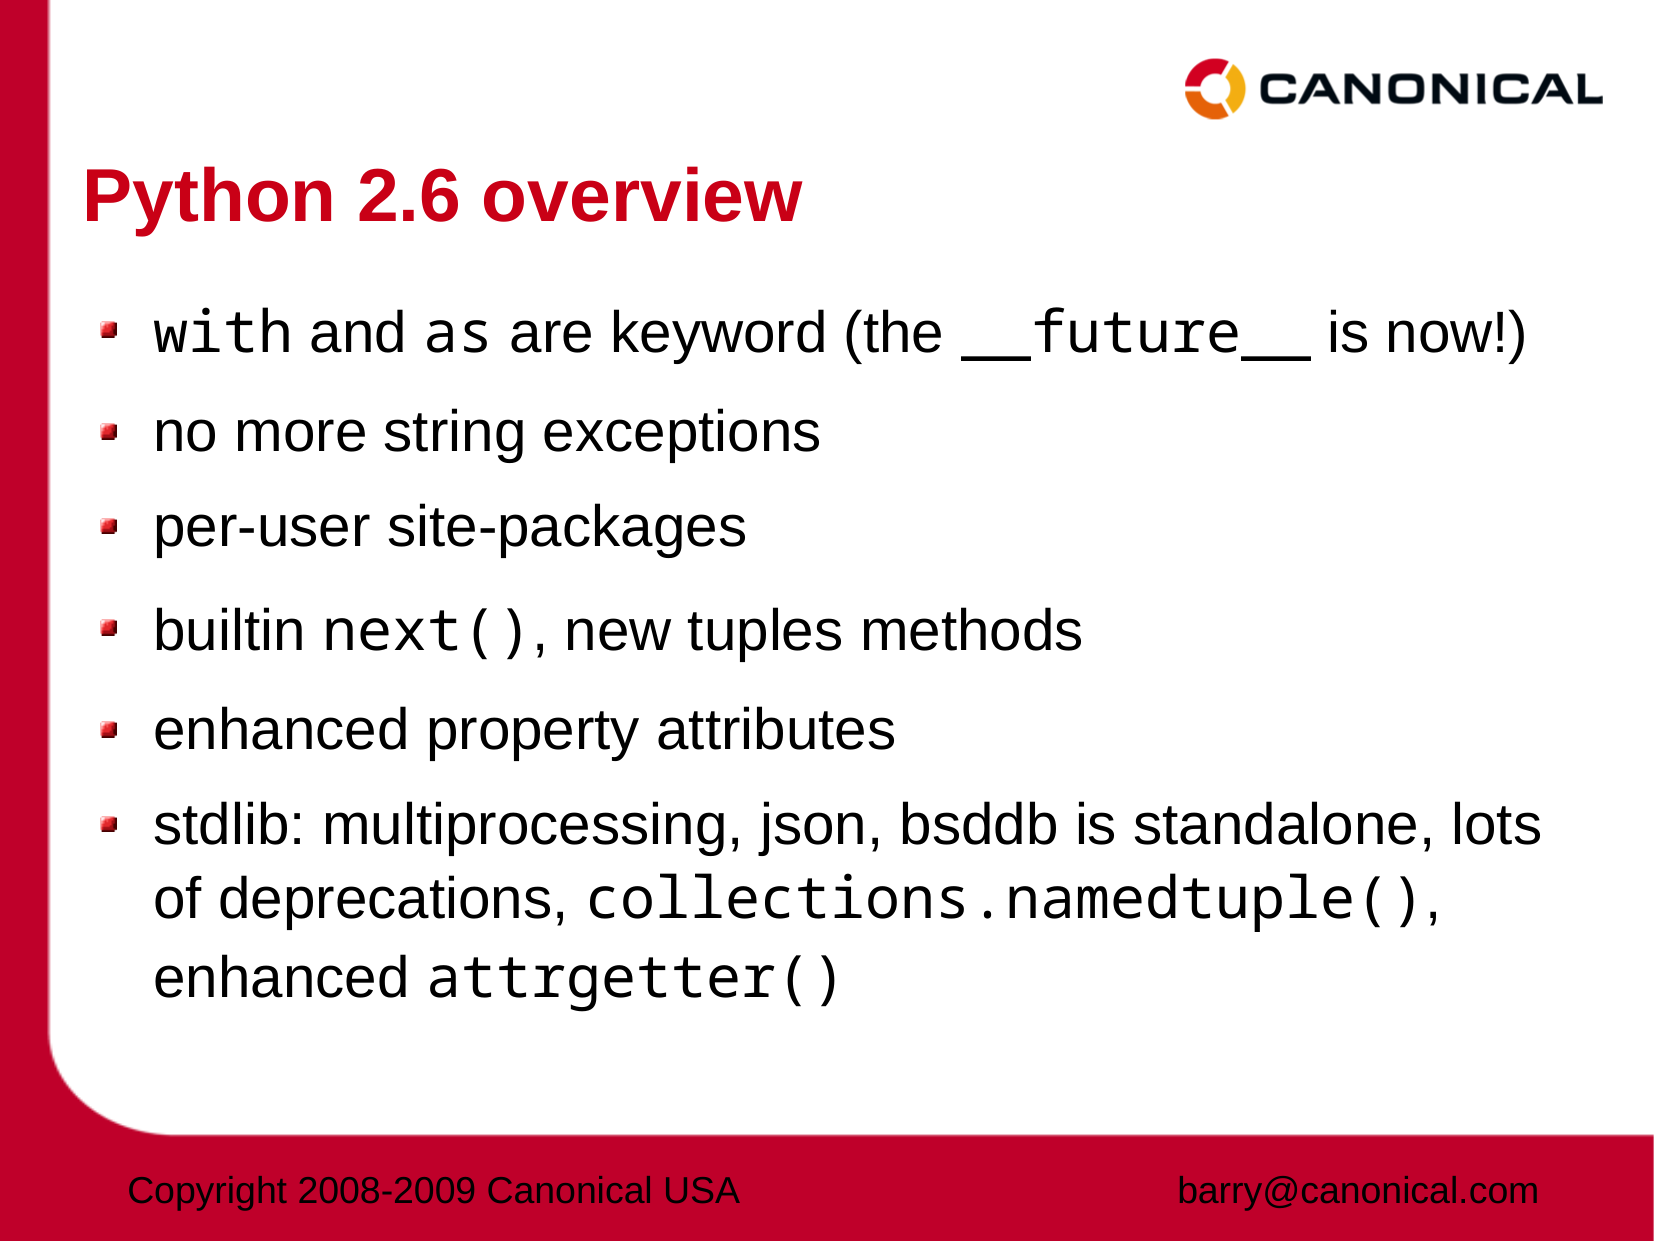

# Python 2.6 overview
with and as are keyword (the __future__ is now!)
no more string exceptions
per-user site-packages
builtin next(), new tuples methods
enhanced property attributes
stdlib: multiprocessing, json, bsddb is standalone, lots of deprecations, collections.namedtuple(), enhanced attrgetter()